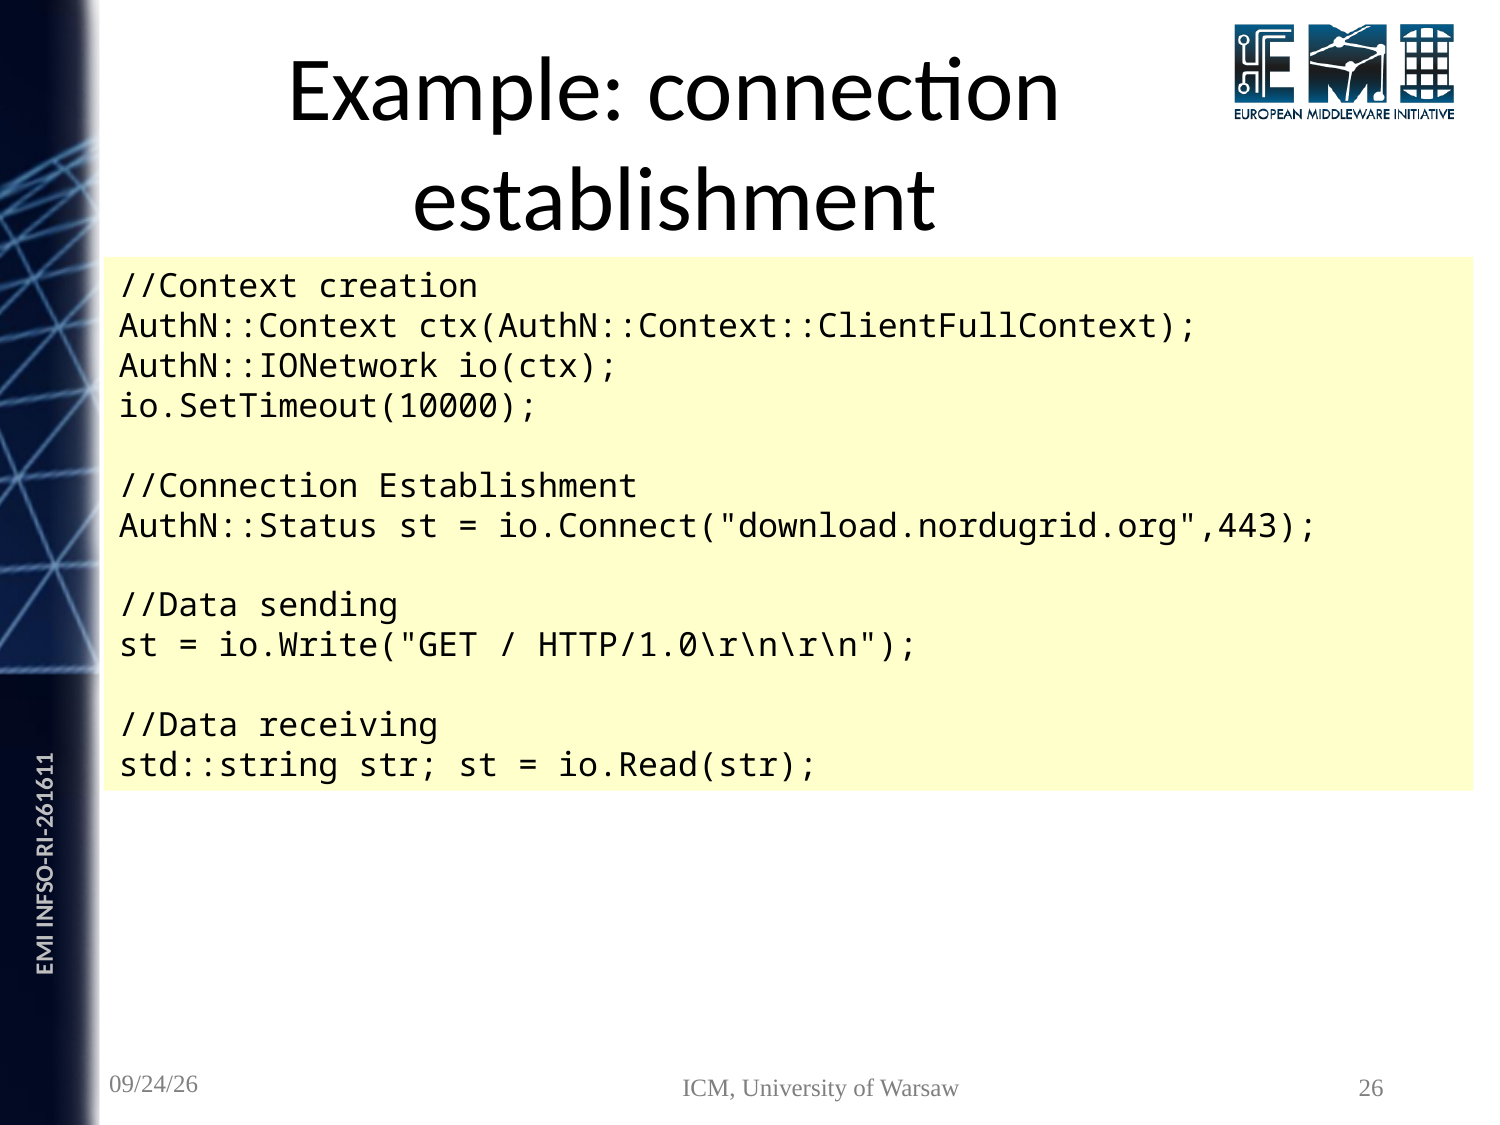

# Example: connection establishment
//Context creation
AuthN::Context ctx(AuthN::Context::ClientFullContext);
AuthN::IONetwork io(ctx);
io.SetTimeout(10000);
//Connection Establishment
AuthN::Status st = io.Connect("download.nordugrid.org",443);
//Data sending
st = io.Write("GET / HTTP/1.0\r\n\r\n");
//Data receiving
std::string str; st = io.Read(str);
26